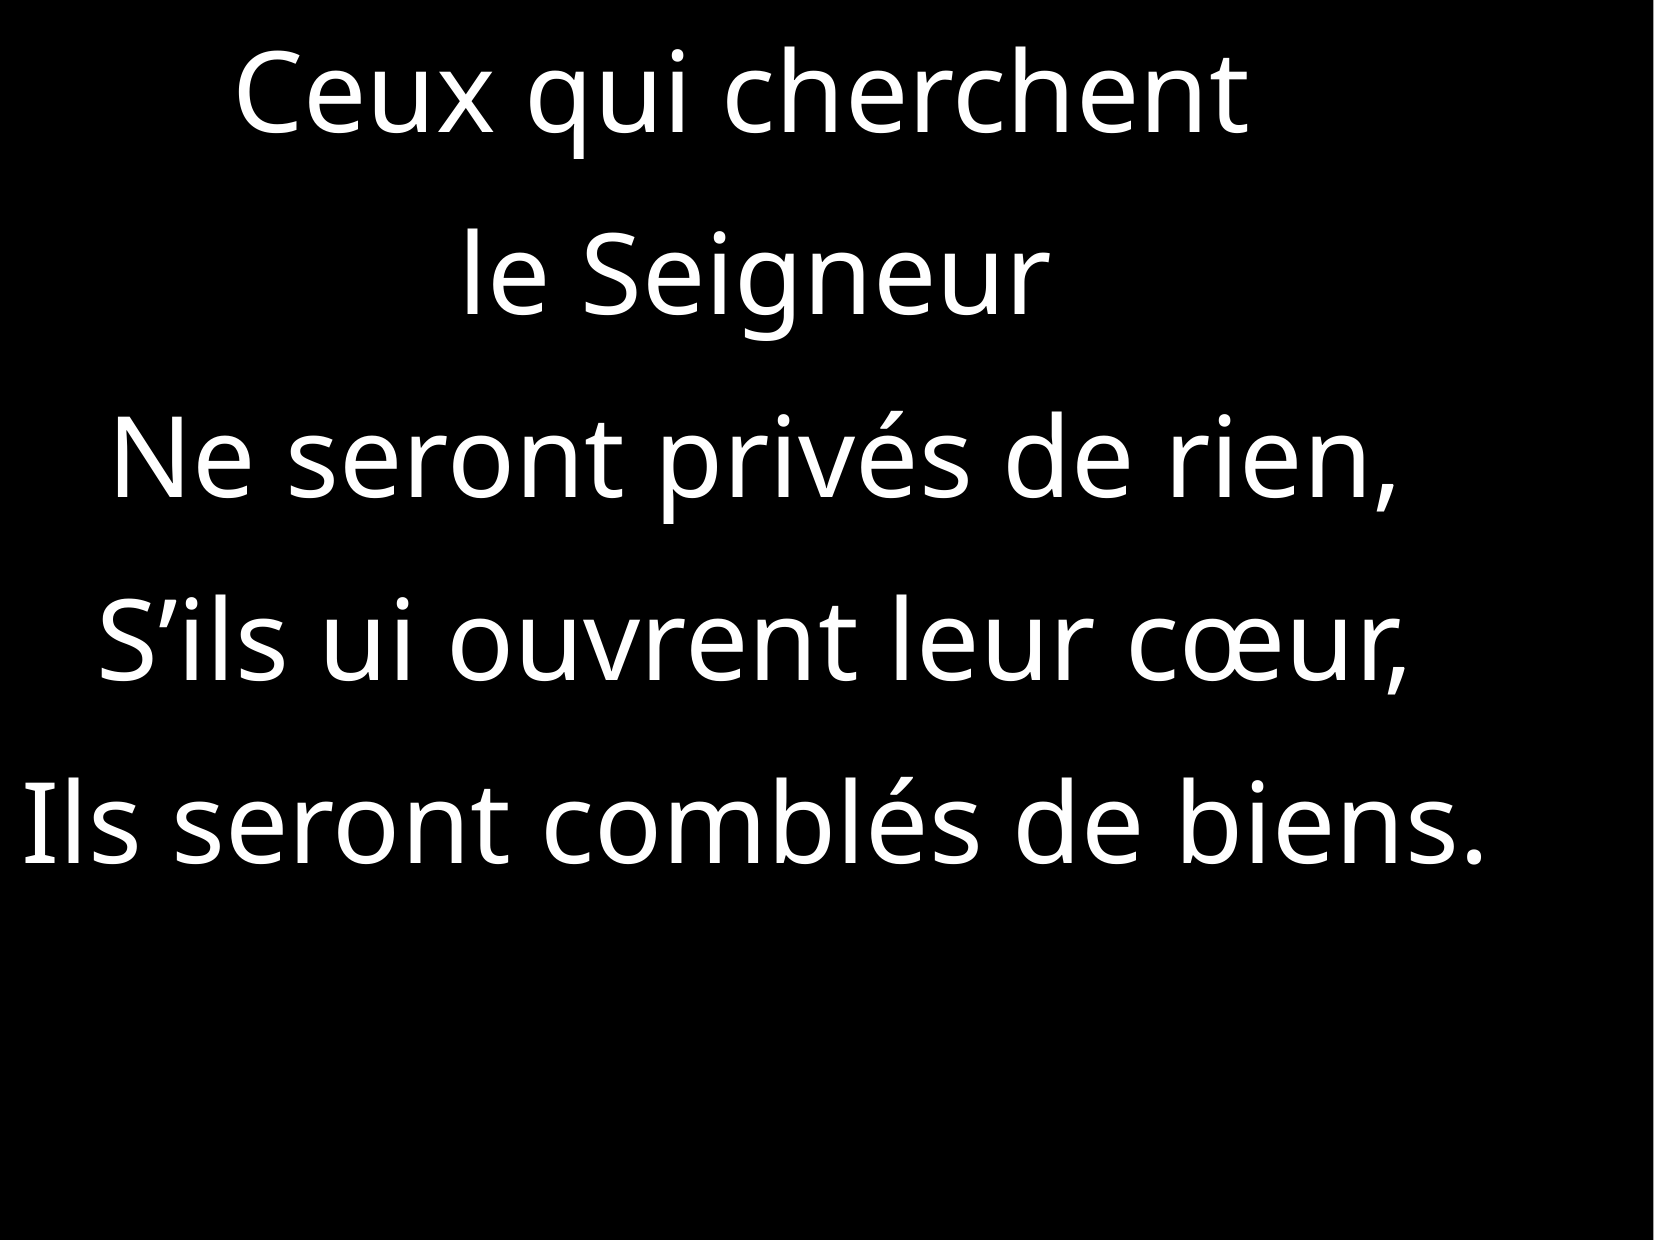

# Ceux qui cherchent
le Seigneur
Ne seront privés de rien,
S’ils ui ouvrent leur cœur,
Ils seront comblés de biens.